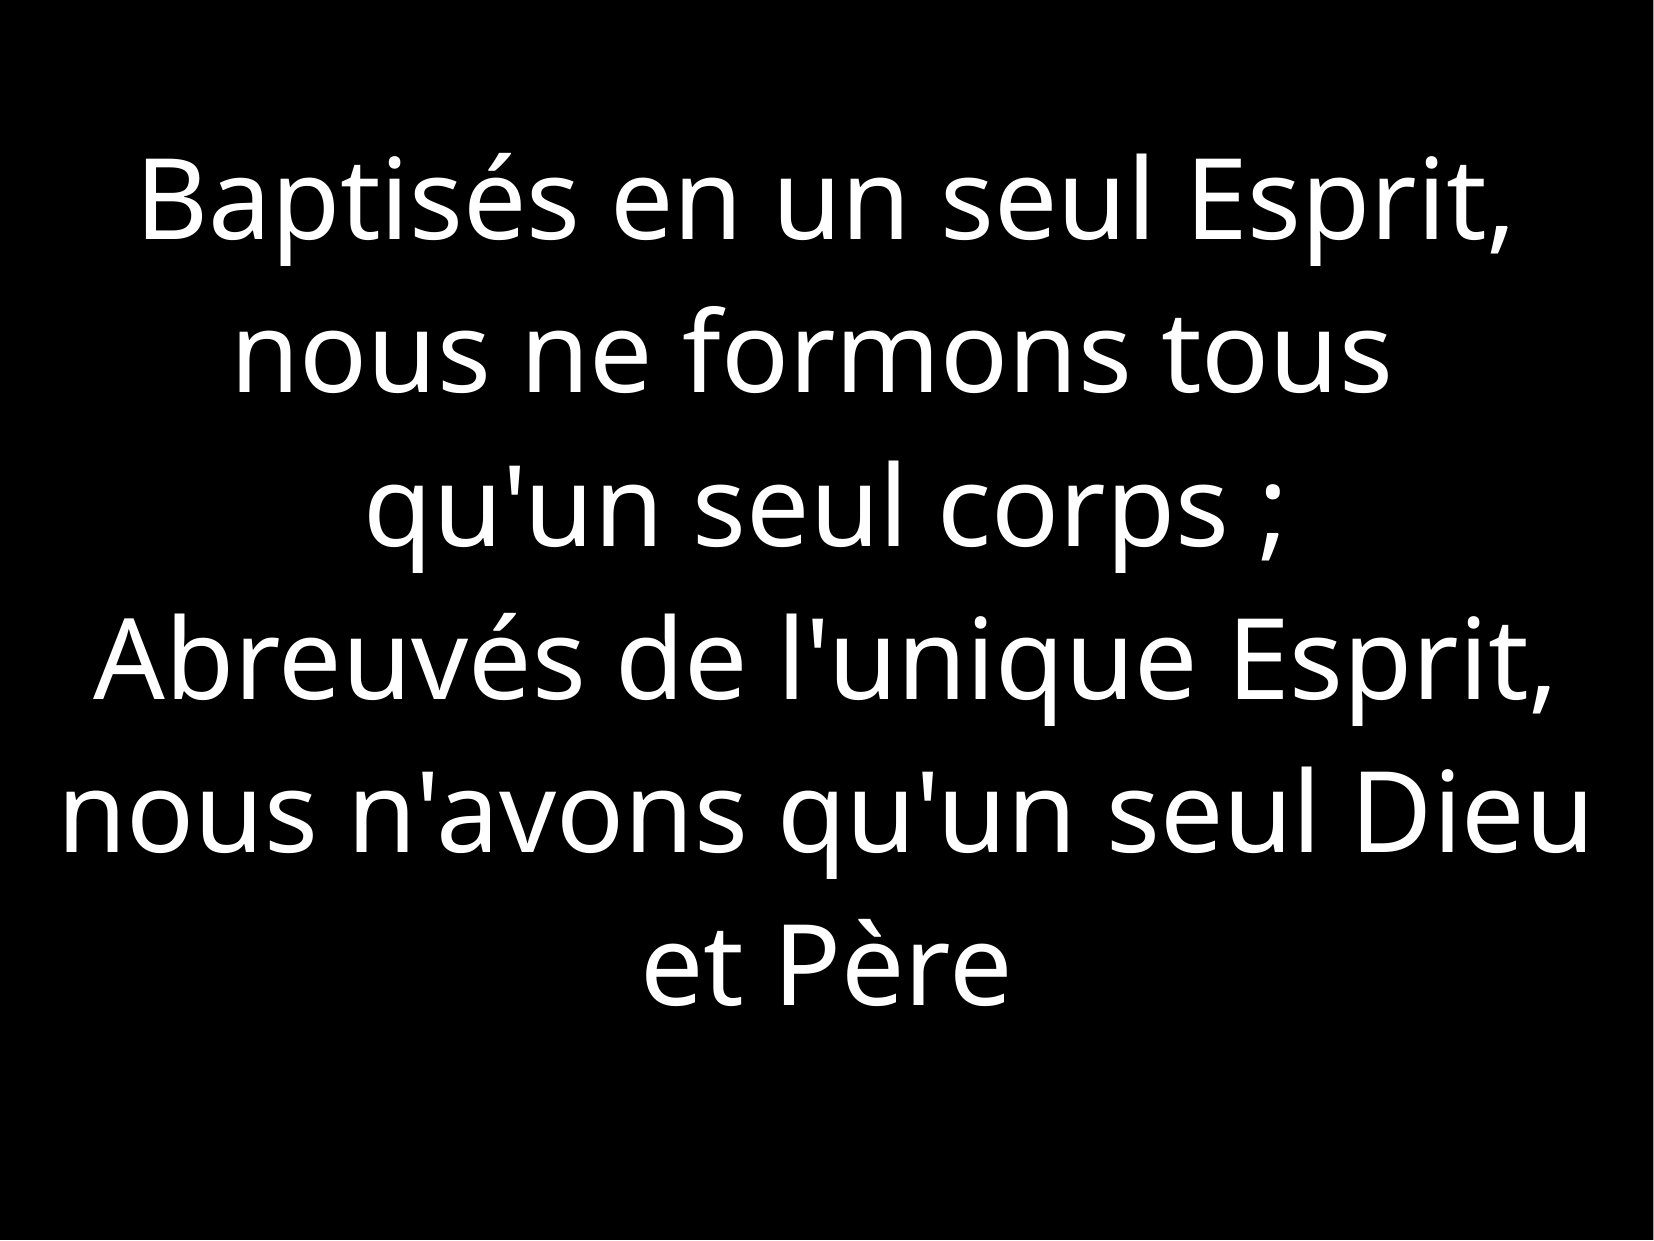

# Baptisés en un seul Esprit,
nous ne formons tous
qu'un seul corps ;
Abreuvés de l'unique Esprit,
nous n'avons qu'un seul Dieu et Père